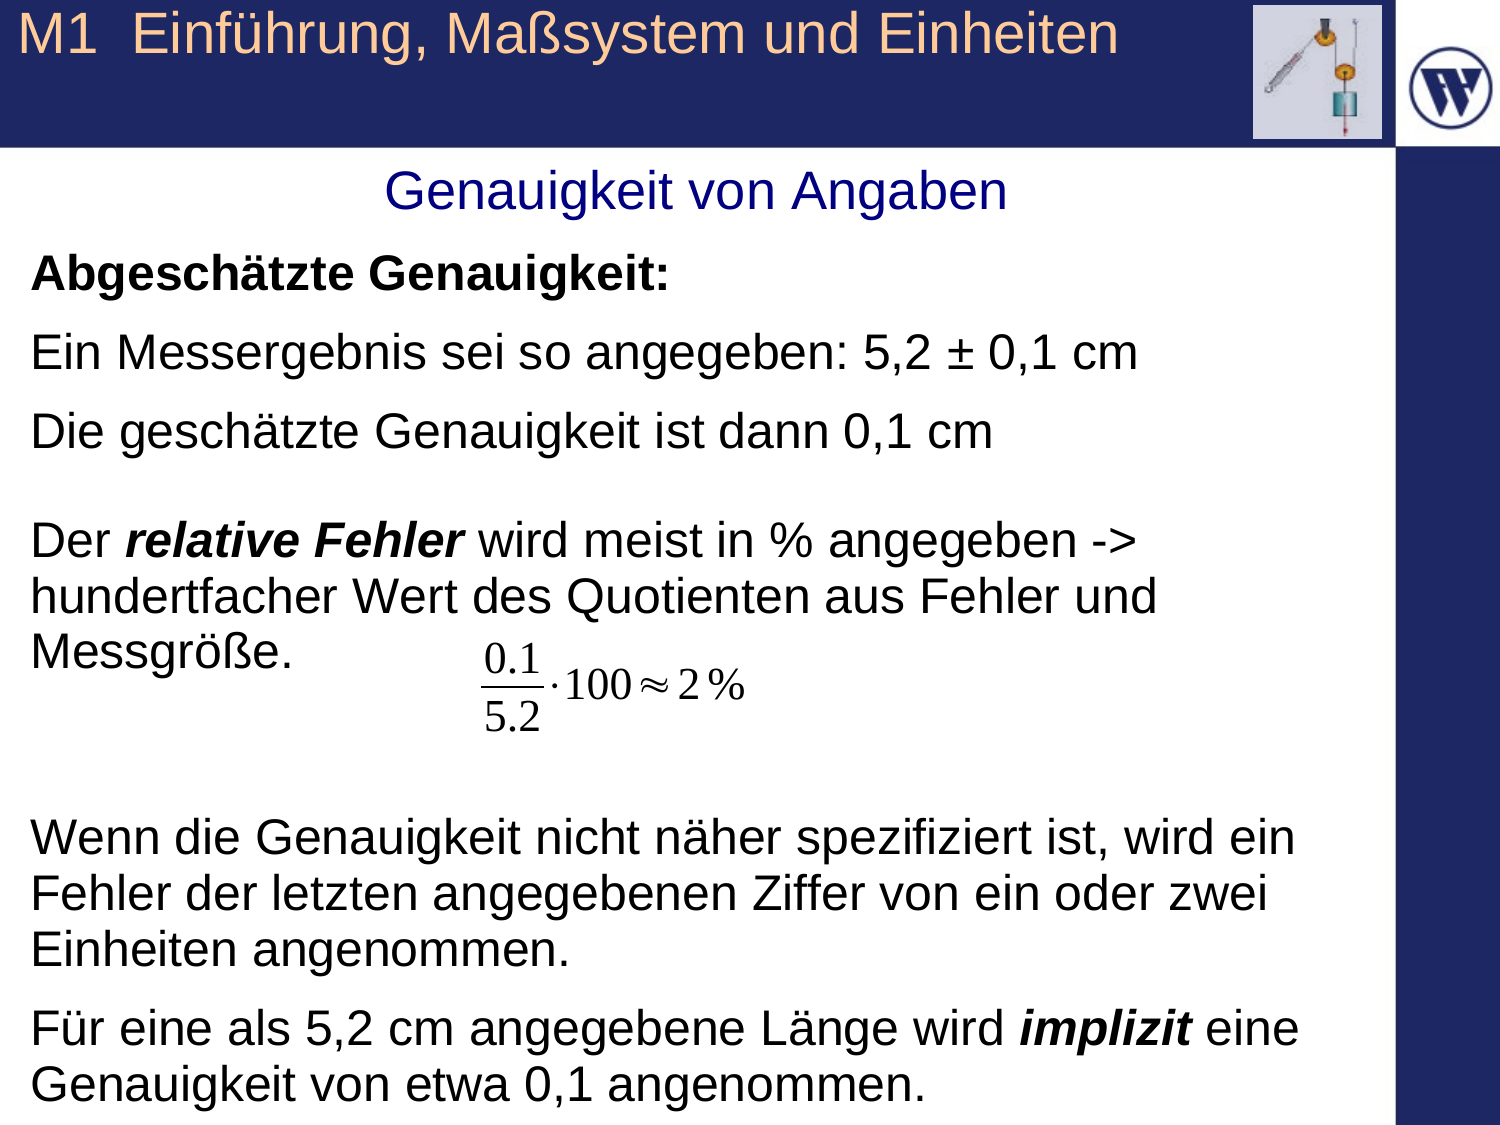

Genauigkeit von Angaben
Abgeschätzte Genauigkeit:
Ein Messergebnis sei so angegeben: 5,2 ± 0,1 cm
Die geschätzte Genauigkeit ist dann 0,1 cm
Der relative Fehler wird meist in % angegeben -> hundertfacher Wert des Quotienten aus Fehler und Messgröße.
Wenn die Genauigkeit nicht näher spezifiziert ist, wird ein Fehler der letzten angegebenen Ziffer von ein oder zwei Einheiten angenommen.
Für eine als 5,2 cm angegebene Länge wird implizit eine Genauigkeit von etwa 0,1 angenommen.
11